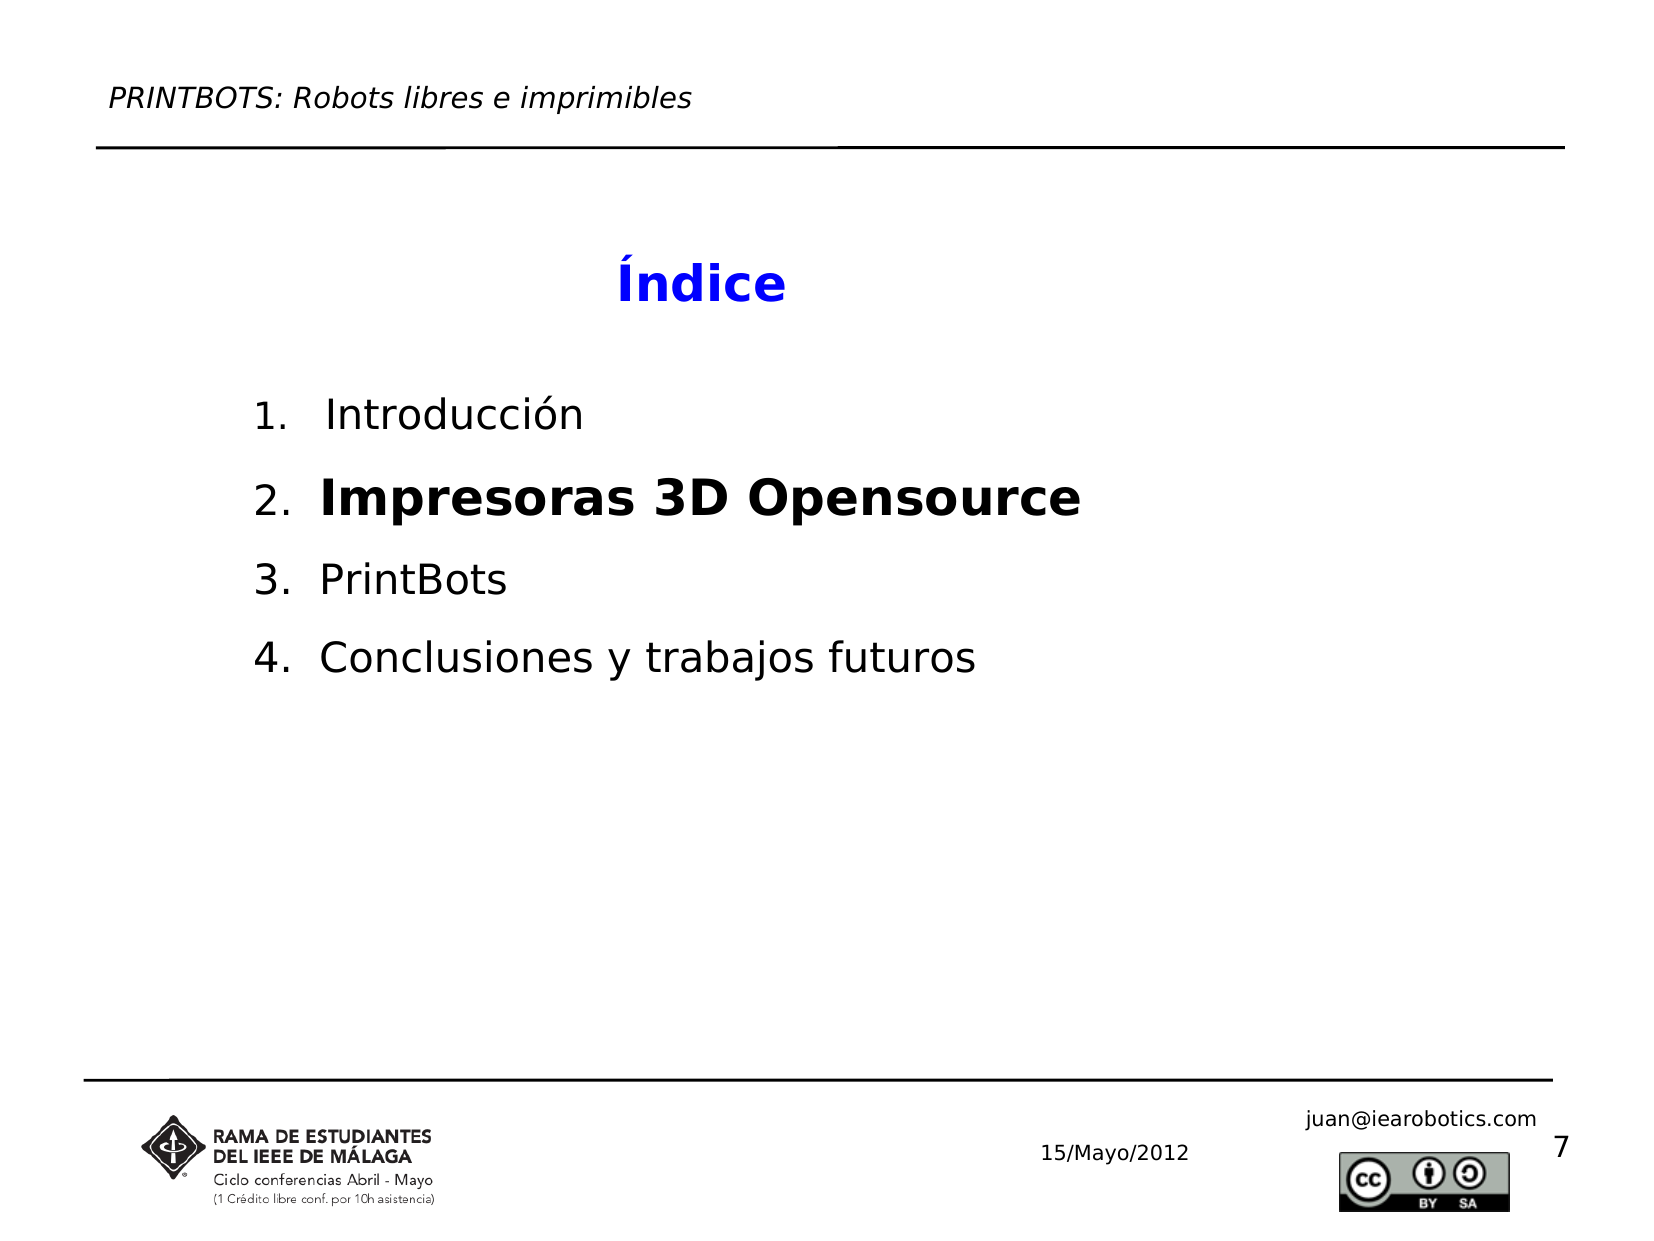

PRINTBOTS: Robots libres e imprimibles
Índice
 Introducción
 Impresoras 3D Opensource
 PrintBots
 Conclusiones y trabajos futuros
juan@iearobotics.com
7
15/Mayo/2012